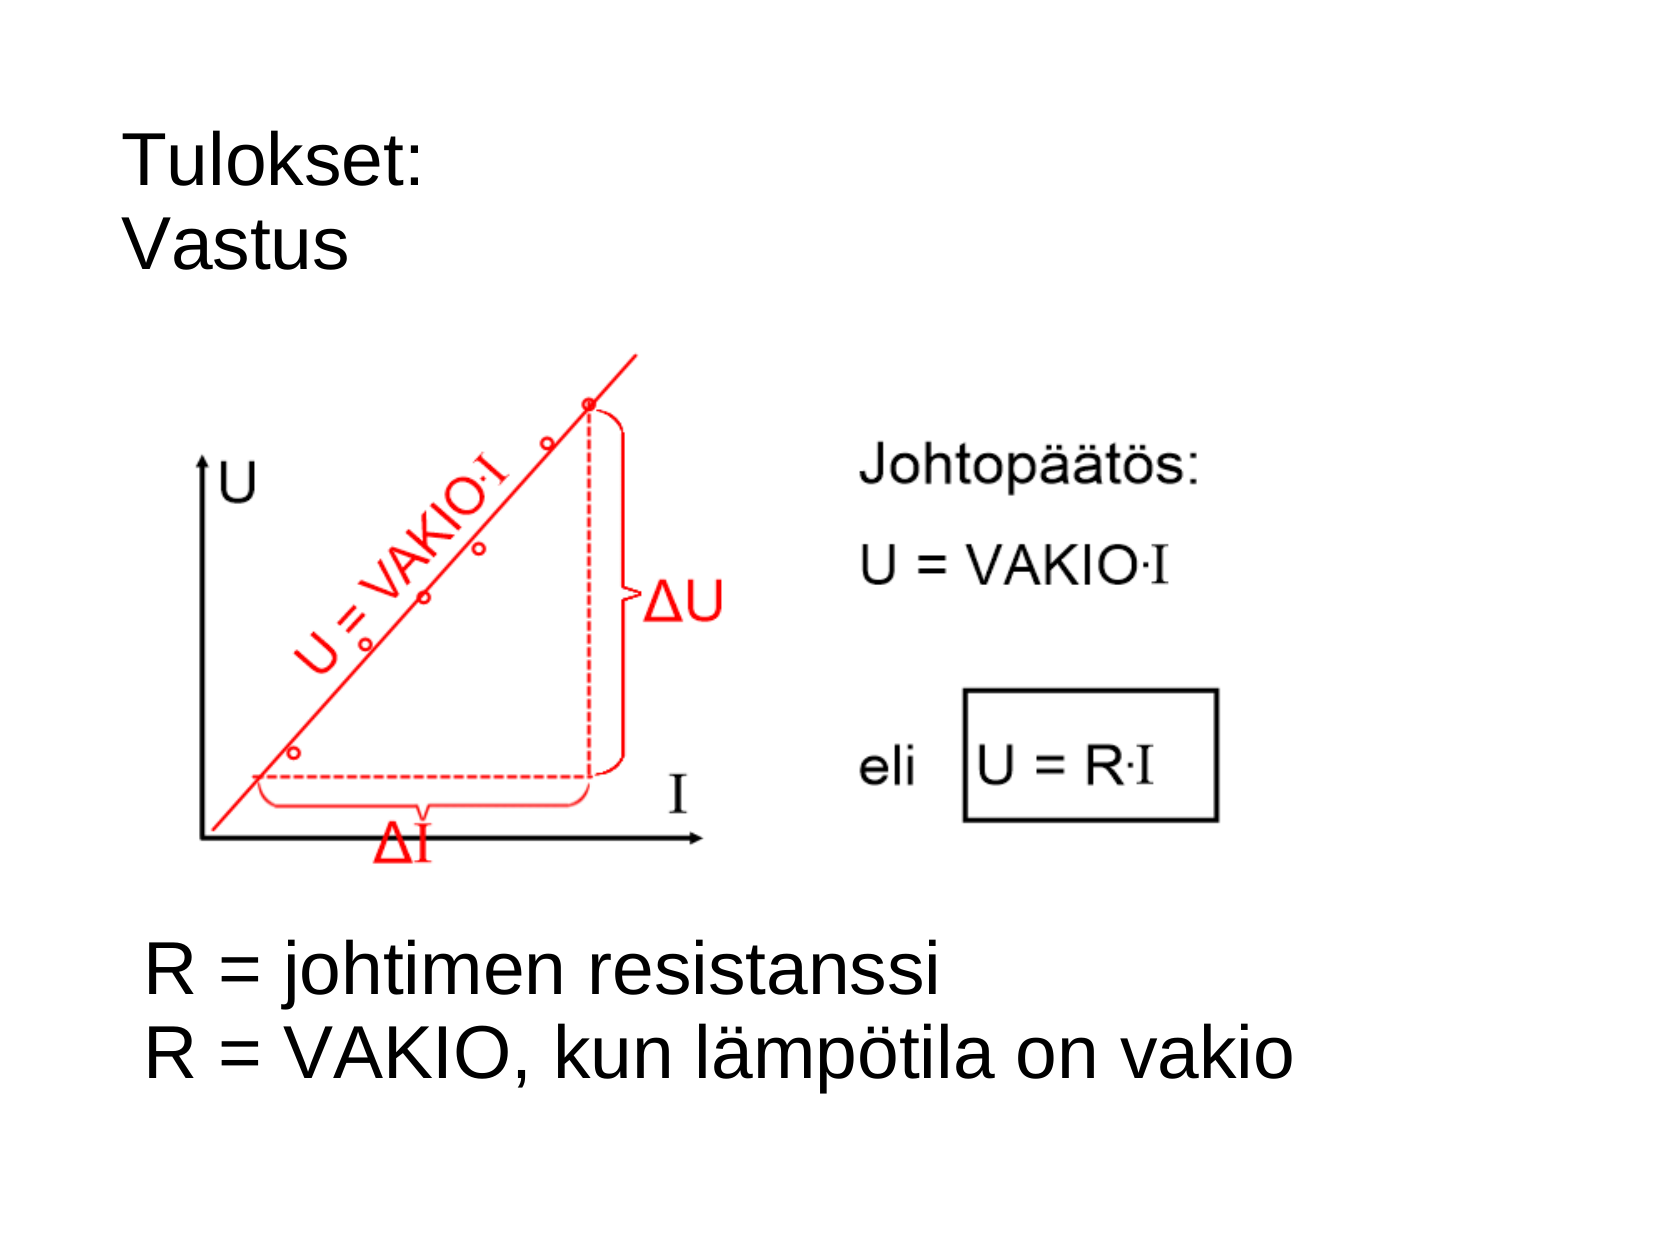

Tulokset:
Vastus
R = johtimen resistanssi
R = VAKIO, kun lämpötila on vakio